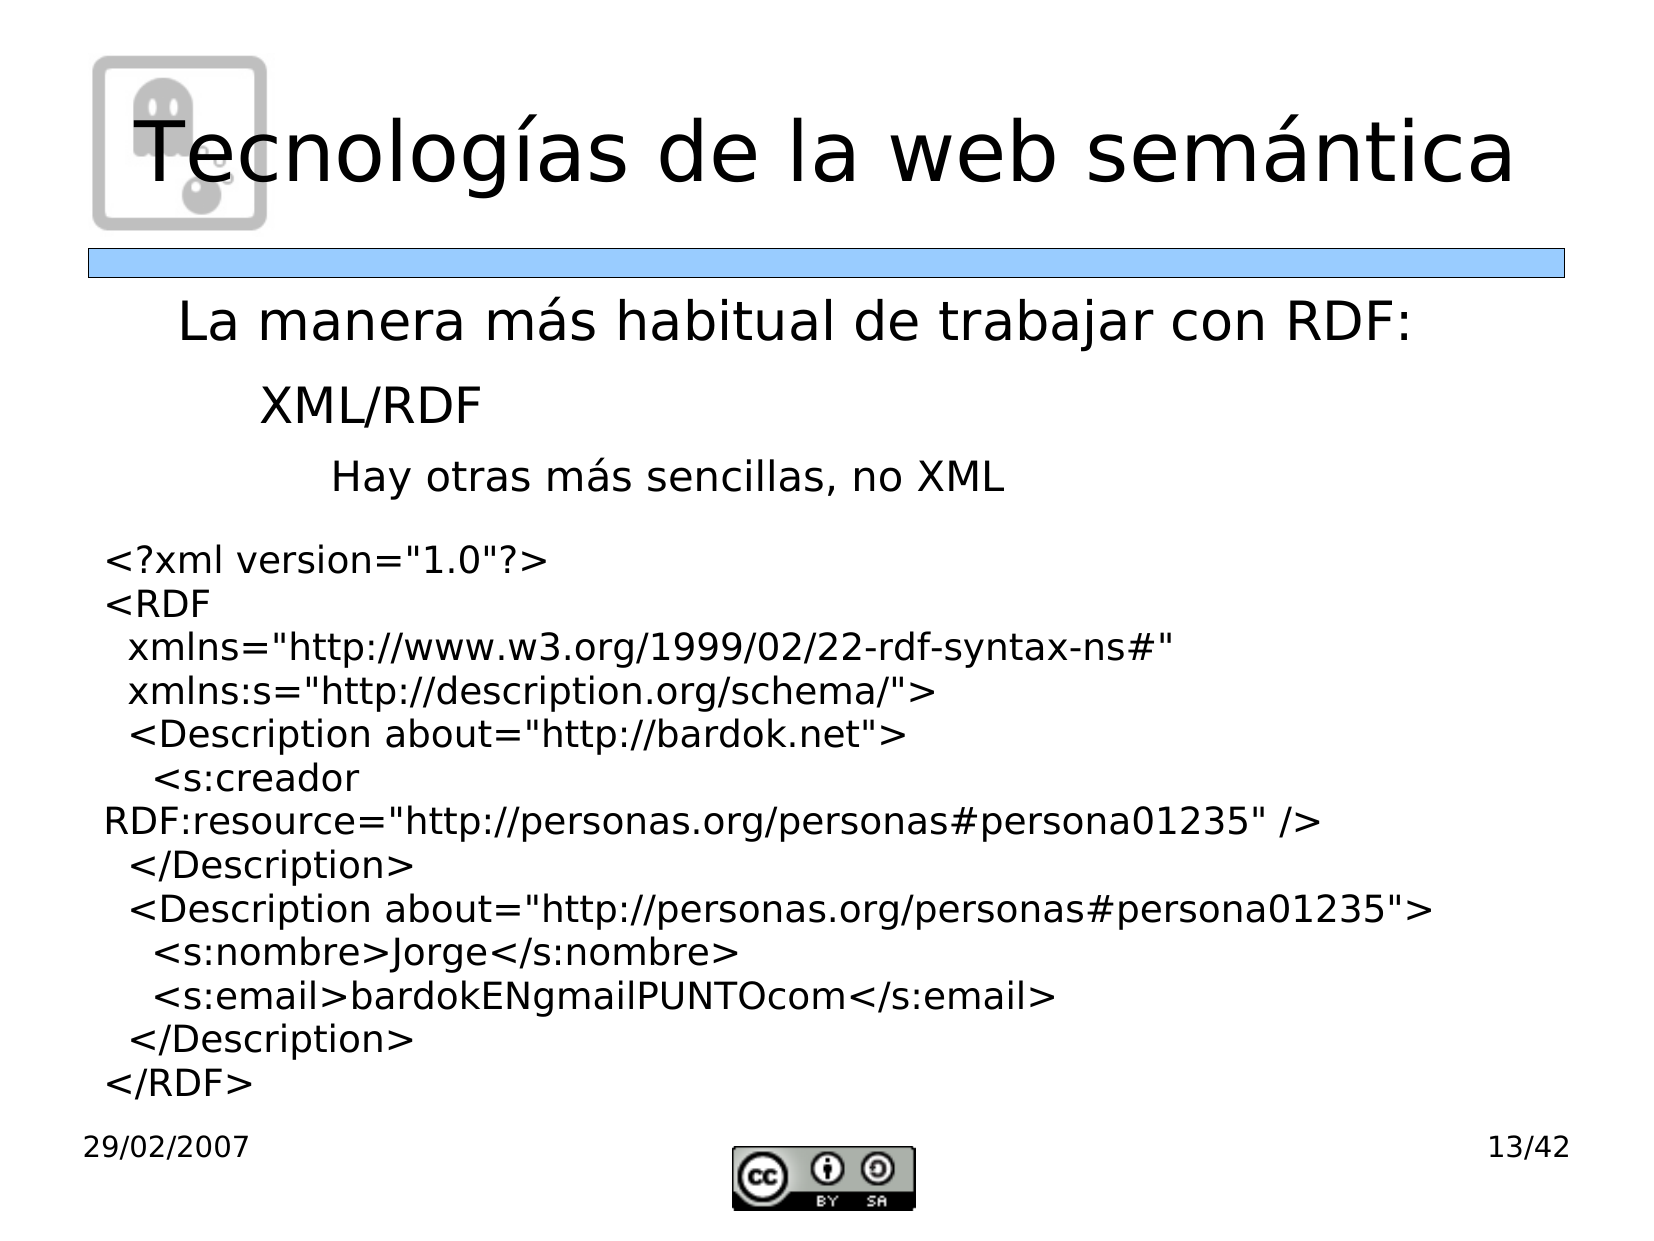

# Tecnologías de la web semántica
La manera más habitual de trabajar con RDF:
XML/RDF
Hay otras más sencillas, no XML
<?xml version="1.0"?>
<RDF
 xmlns="http://www.w3.org/1999/02/22-rdf-syntax-ns#"
 xmlns:s="http://description.org/schema/">
 <Description about="http://bardok.net">
 <s:creador RDF:resource="http://personas.org/personas#persona01235" />
 </Description>
 <Description about="http://personas.org/personas#persona01235">
 <s:nombre>Jorge</s:nombre>
 <s:email>bardokENgmailPUNTOcom</s:email>
 </Description>
</RDF>